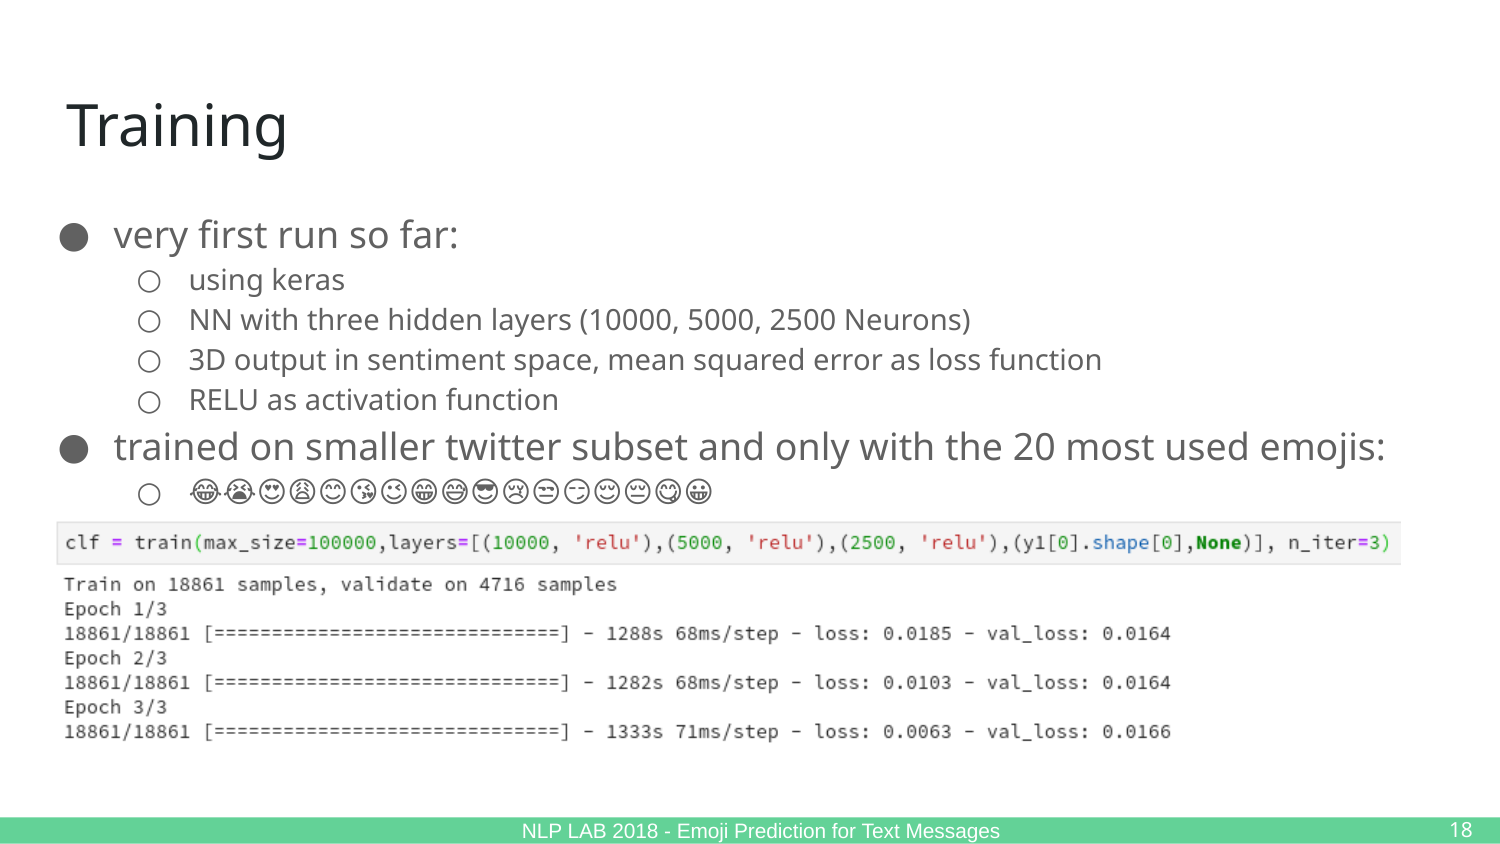

# Training
very first run so far:
using keras
NN with three hidden layers (10000, 5000, 2500 Neurons)
3D output in sentiment space, mean squared error as loss function
RELU as activation function
trained on smaller twitter subset and only with the 20 most used emojis:
😂😭😍😩😊😘🙏🙌😉😁😅😎😢😒😏😌😔😋😀😤